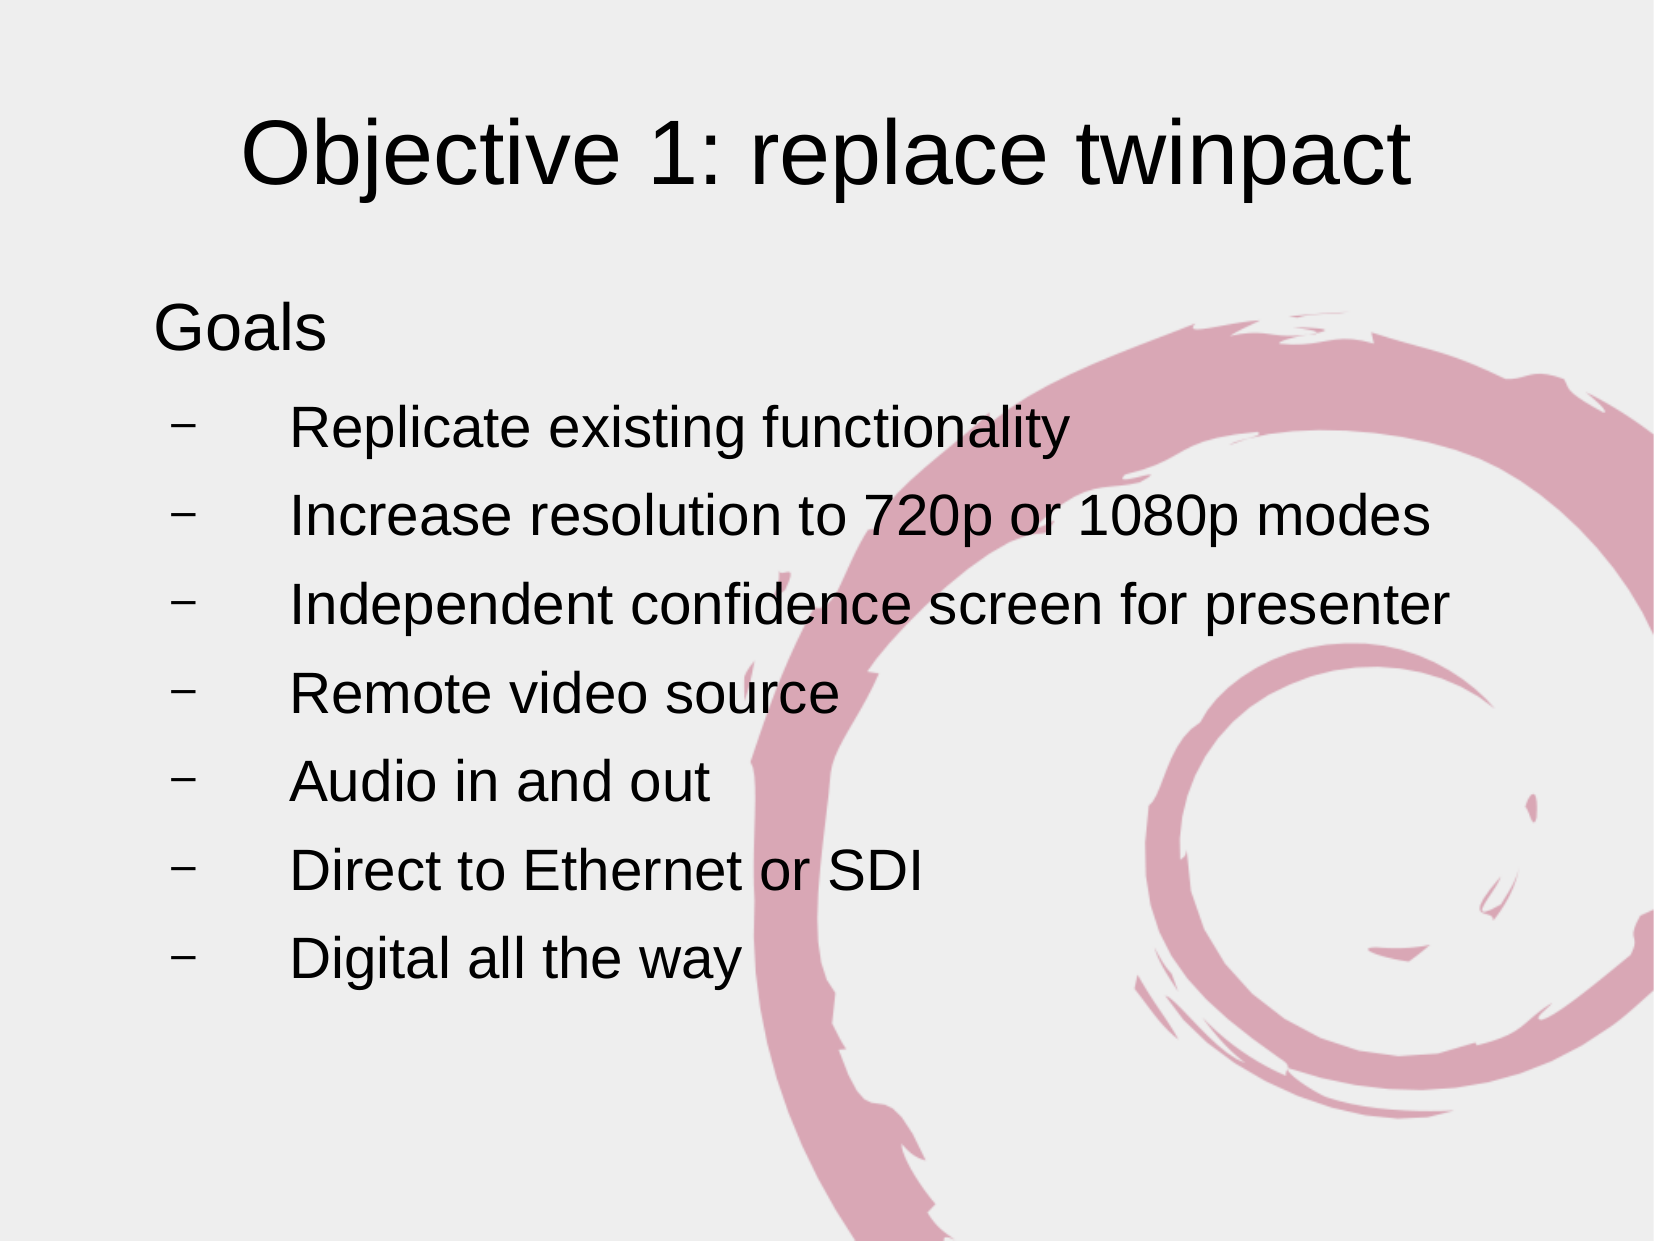

# Objective 1: replace twinpact
Goals
 Replicate existing functionality
 Increase resolution to 720p or 1080p modes
 Independent confidence screen for presenter
 Remote video source
 Audio in and out
 Direct to Ethernet or SDI
 Digital all the way